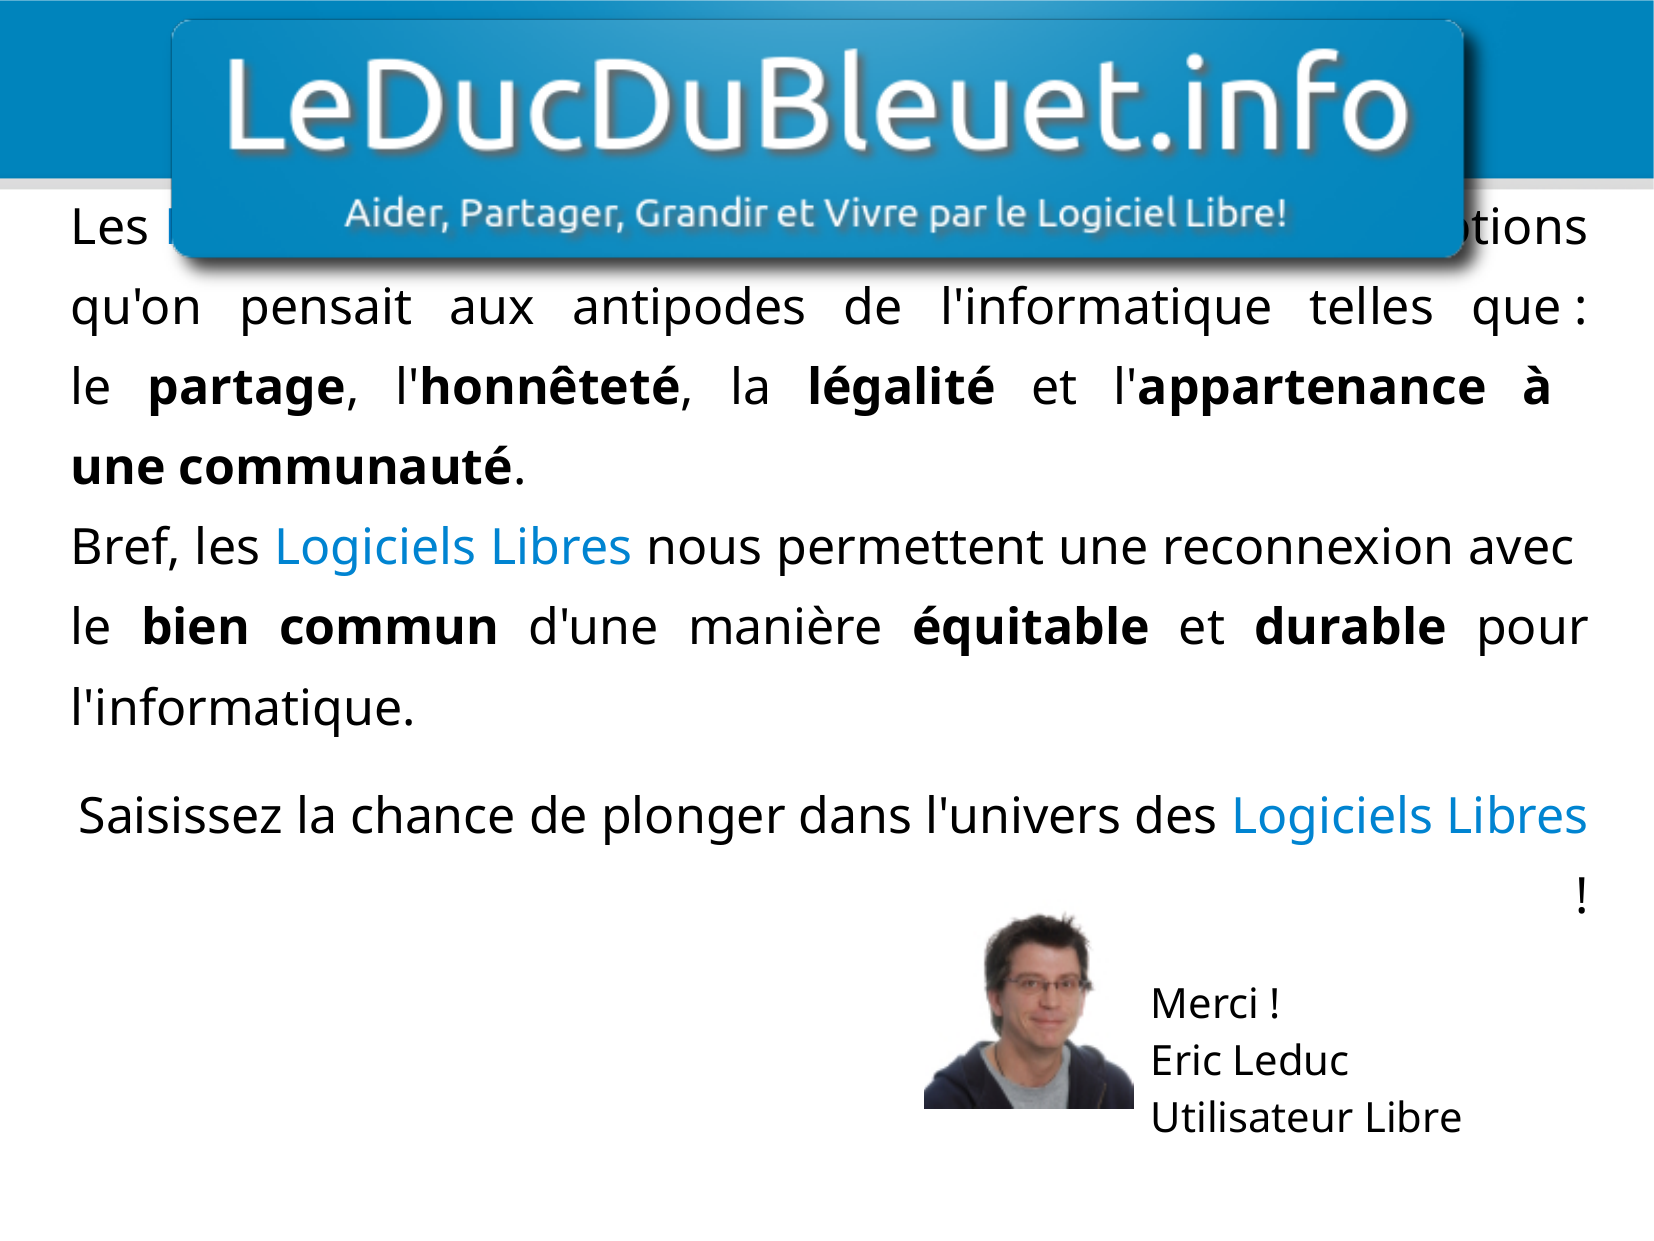

# Les Logiciels Libres nous permettent de redécouvrir des notions qu'on pensait aux antipodes de l'informatique telles que : le partage, l'honnêteté, la légalité et l'appartenance à une communauté.
Bref, les Logiciels Libres nous permettent une reconnexion avec
le bien commun d'une manière équitable et durable pour l'informatique.
Saisissez la chance de plonger dans l'univers des Logiciels Libres !
Merci !
Eric Leduc
Utilisateur Libre